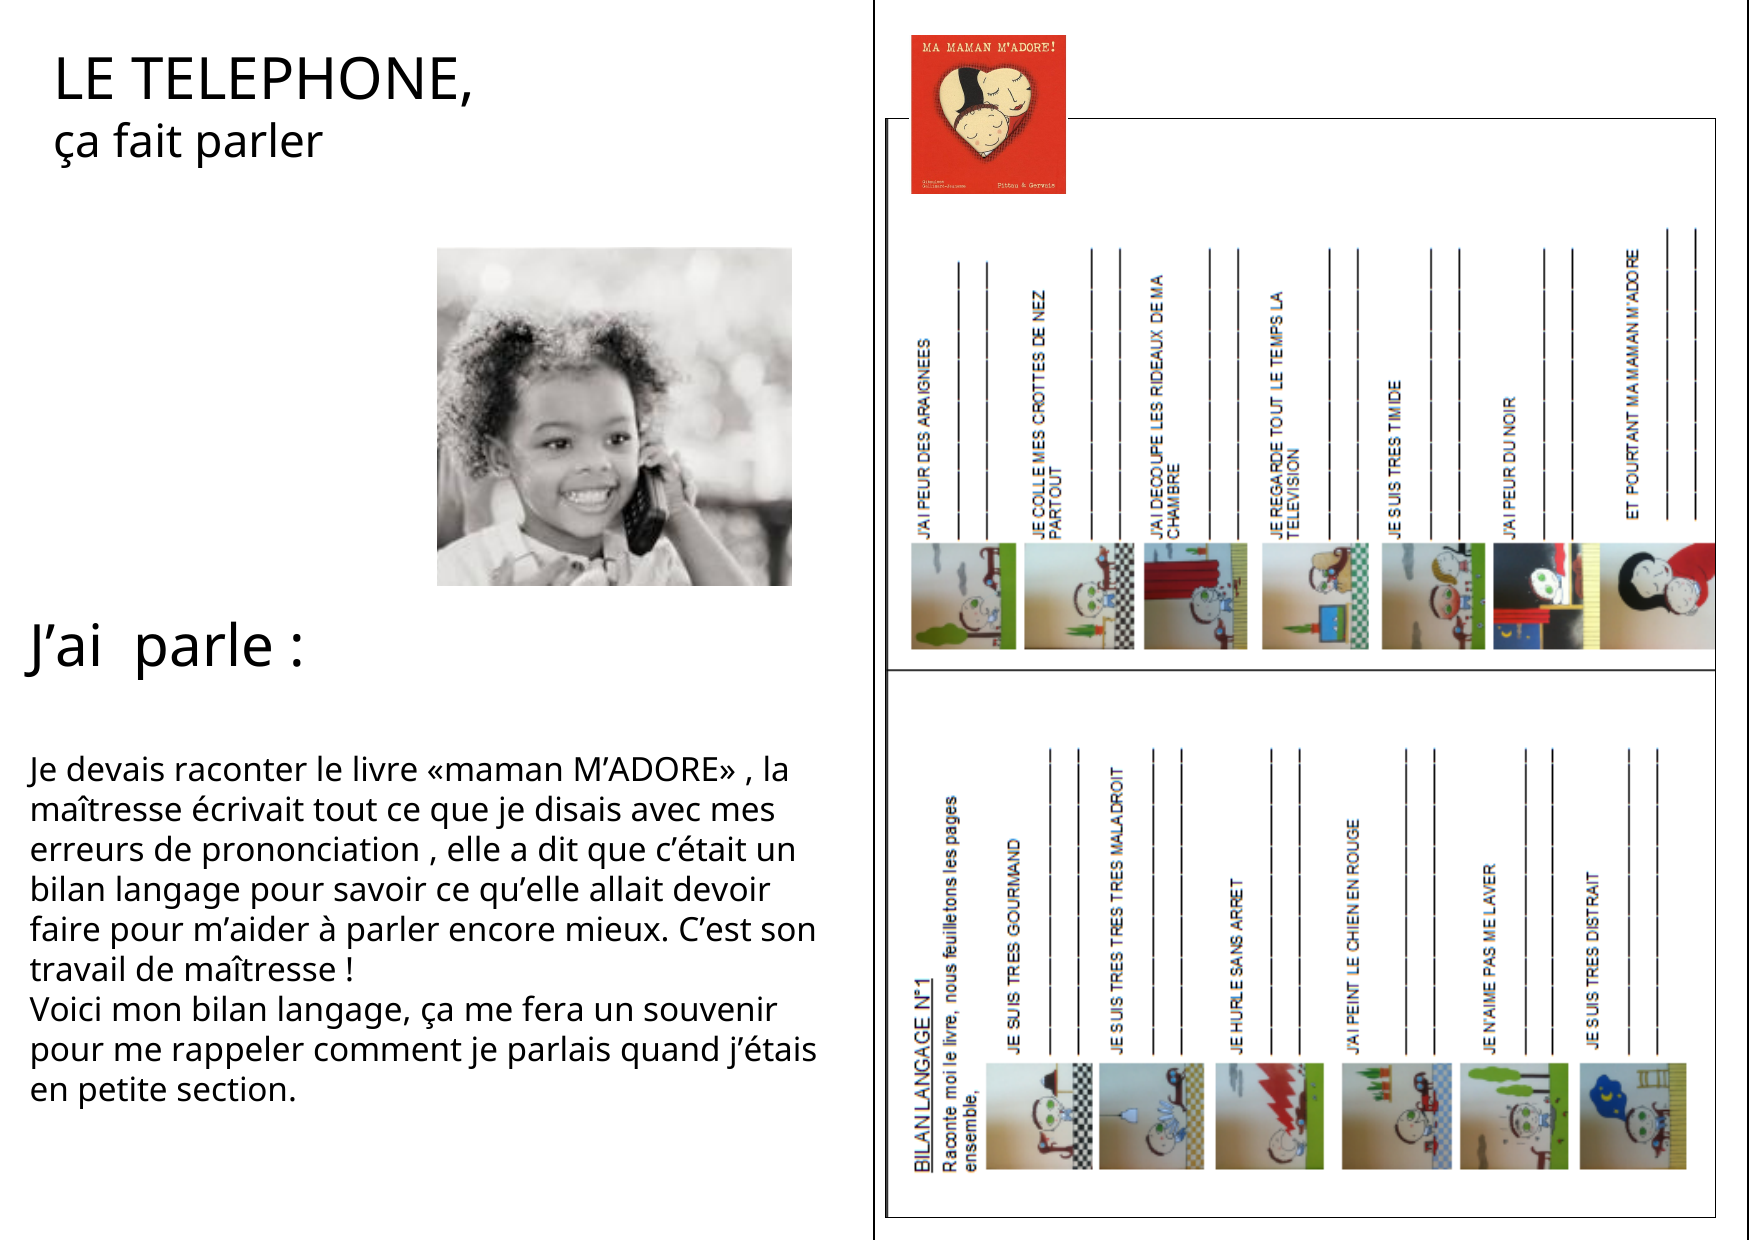

LE TELEPHONE,
ça fait parler
J’ai parle :
Je devais raconter le livre «maman M’ADORE» , la maîtresse écrivait tout ce que je disais avec mes erreurs de prononciation , elle a dit que c’était un bilan langage pour savoir ce qu’elle allait devoir faire pour m’aider à parler encore mieux. C’est son travail de maîtresse !
Voici mon bilan langage, ça me fera un souvenir pour me rappeler comment je parlais quand j’étais en petite section.